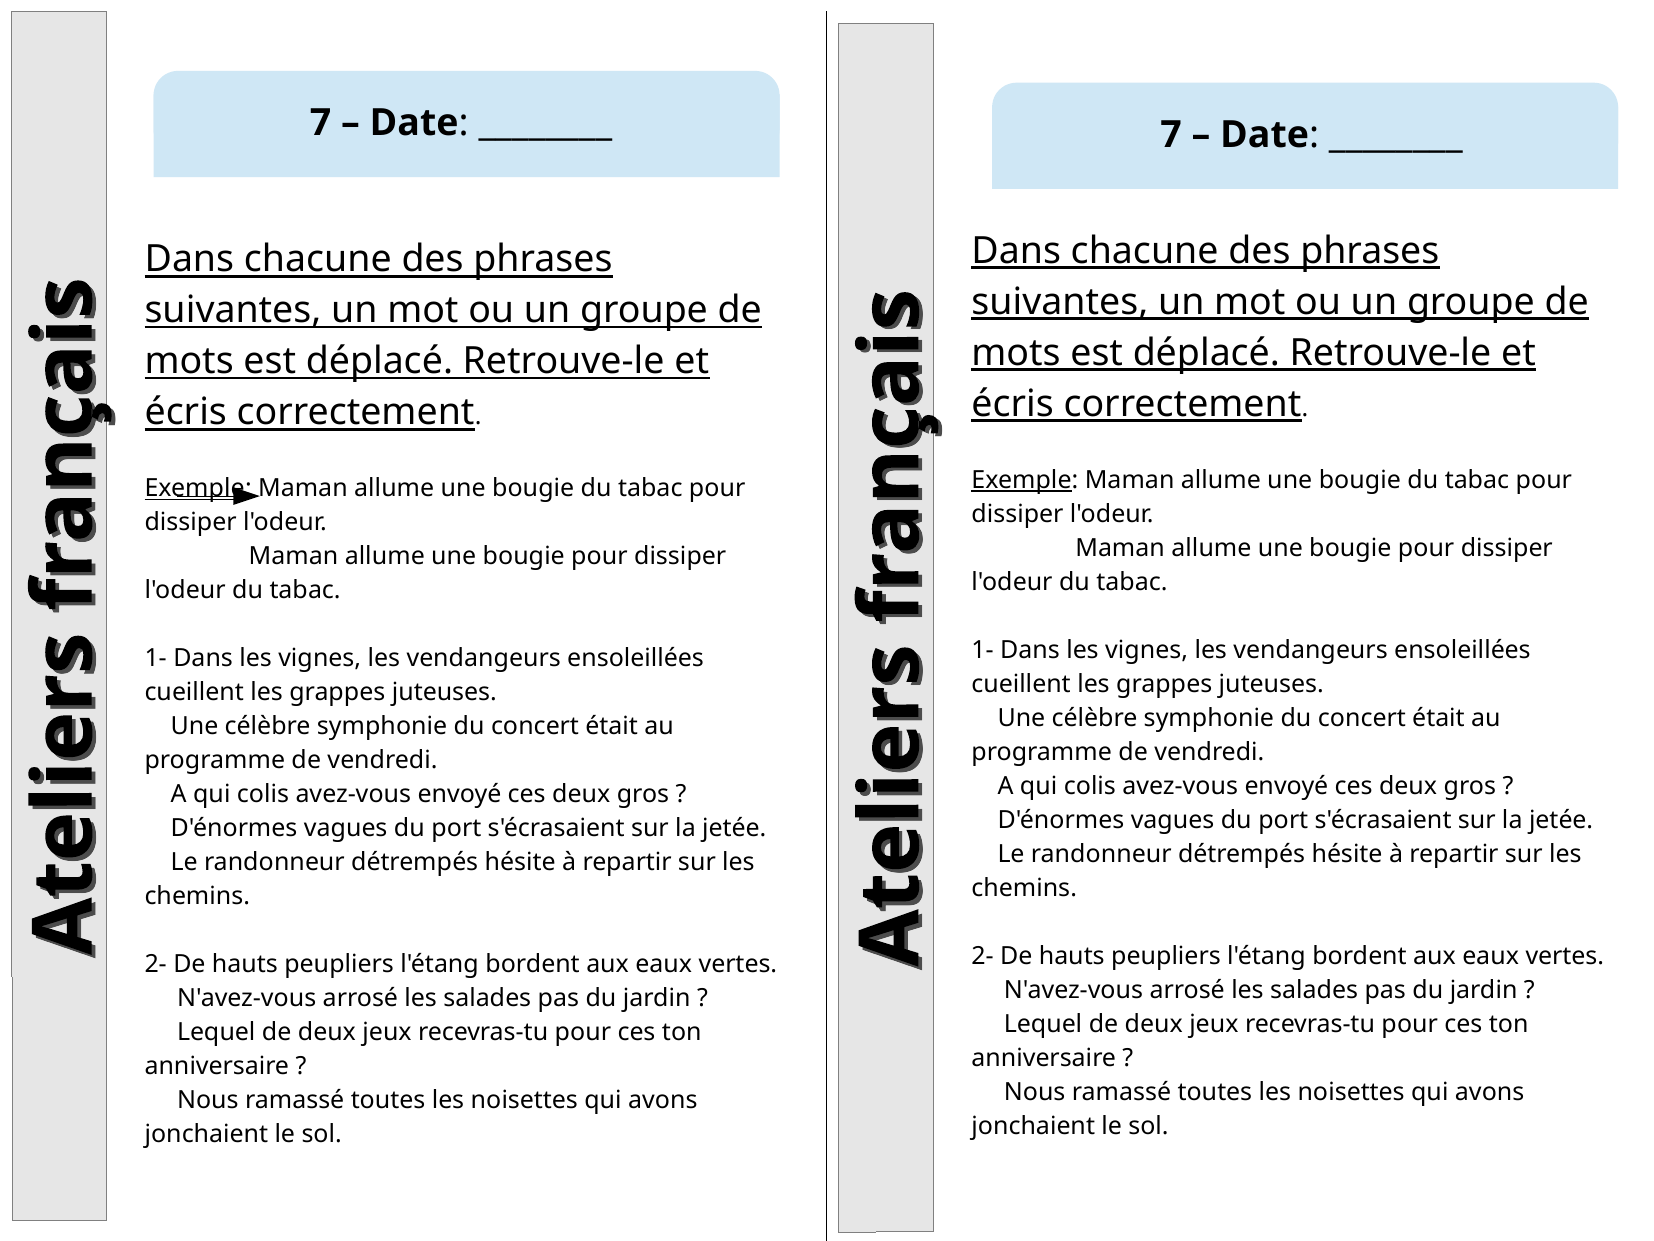

7 – Date: ________
7 – Date: ________
Dans chacune des phrases suivantes, un mot ou un groupe de mots est déplacé. Retrouve-le et écris correctement.
Exemple: Maman allume une bougie du tabac pour dissiper l'odeur.
 Maman allume une bougie pour dissiper l'odeur du tabac.
1- Dans les vignes, les vendangeurs ensoleillées cueillent les grappes juteuses.
 Une célèbre symphonie du concert était au programme de vendredi.
 A qui colis avez-vous envoyé ces deux gros ?
 D'énormes vagues du port s'écrasaient sur la jetée.
 Le randonneur détrempés hésite à repartir sur les chemins.
2- De hauts peupliers l'étang bordent aux eaux vertes.
 N'avez-vous arrosé les salades pas du jardin ?
 Lequel de deux jeux recevras-tu pour ces ton anniversaire ?
 Nous ramassé toutes les noisettes qui avons jonchaient le sol.
Dans chacune des phrases suivantes, un mot ou un groupe de mots est déplacé. Retrouve-le et écris correctement.
Exemple: Maman allume une bougie du tabac pour dissiper l'odeur.
 Maman allume une bougie pour dissiper l'odeur du tabac.
1- Dans les vignes, les vendangeurs ensoleillées cueillent les grappes juteuses.
 Une célèbre symphonie du concert était au programme de vendredi.
 A qui colis avez-vous envoyé ces deux gros ?
 D'énormes vagues du port s'écrasaient sur la jetée.
 Le randonneur détrempés hésite à repartir sur les chemins.
2- De hauts peupliers l'étang bordent aux eaux vertes.
 N'avez-vous arrosé les salades pas du jardin ?
 Lequel de deux jeux recevras-tu pour ces ton anniversaire ?
 Nous ramassé toutes les noisettes qui avons jonchaient le sol.
Ateliers français
Ateliers français